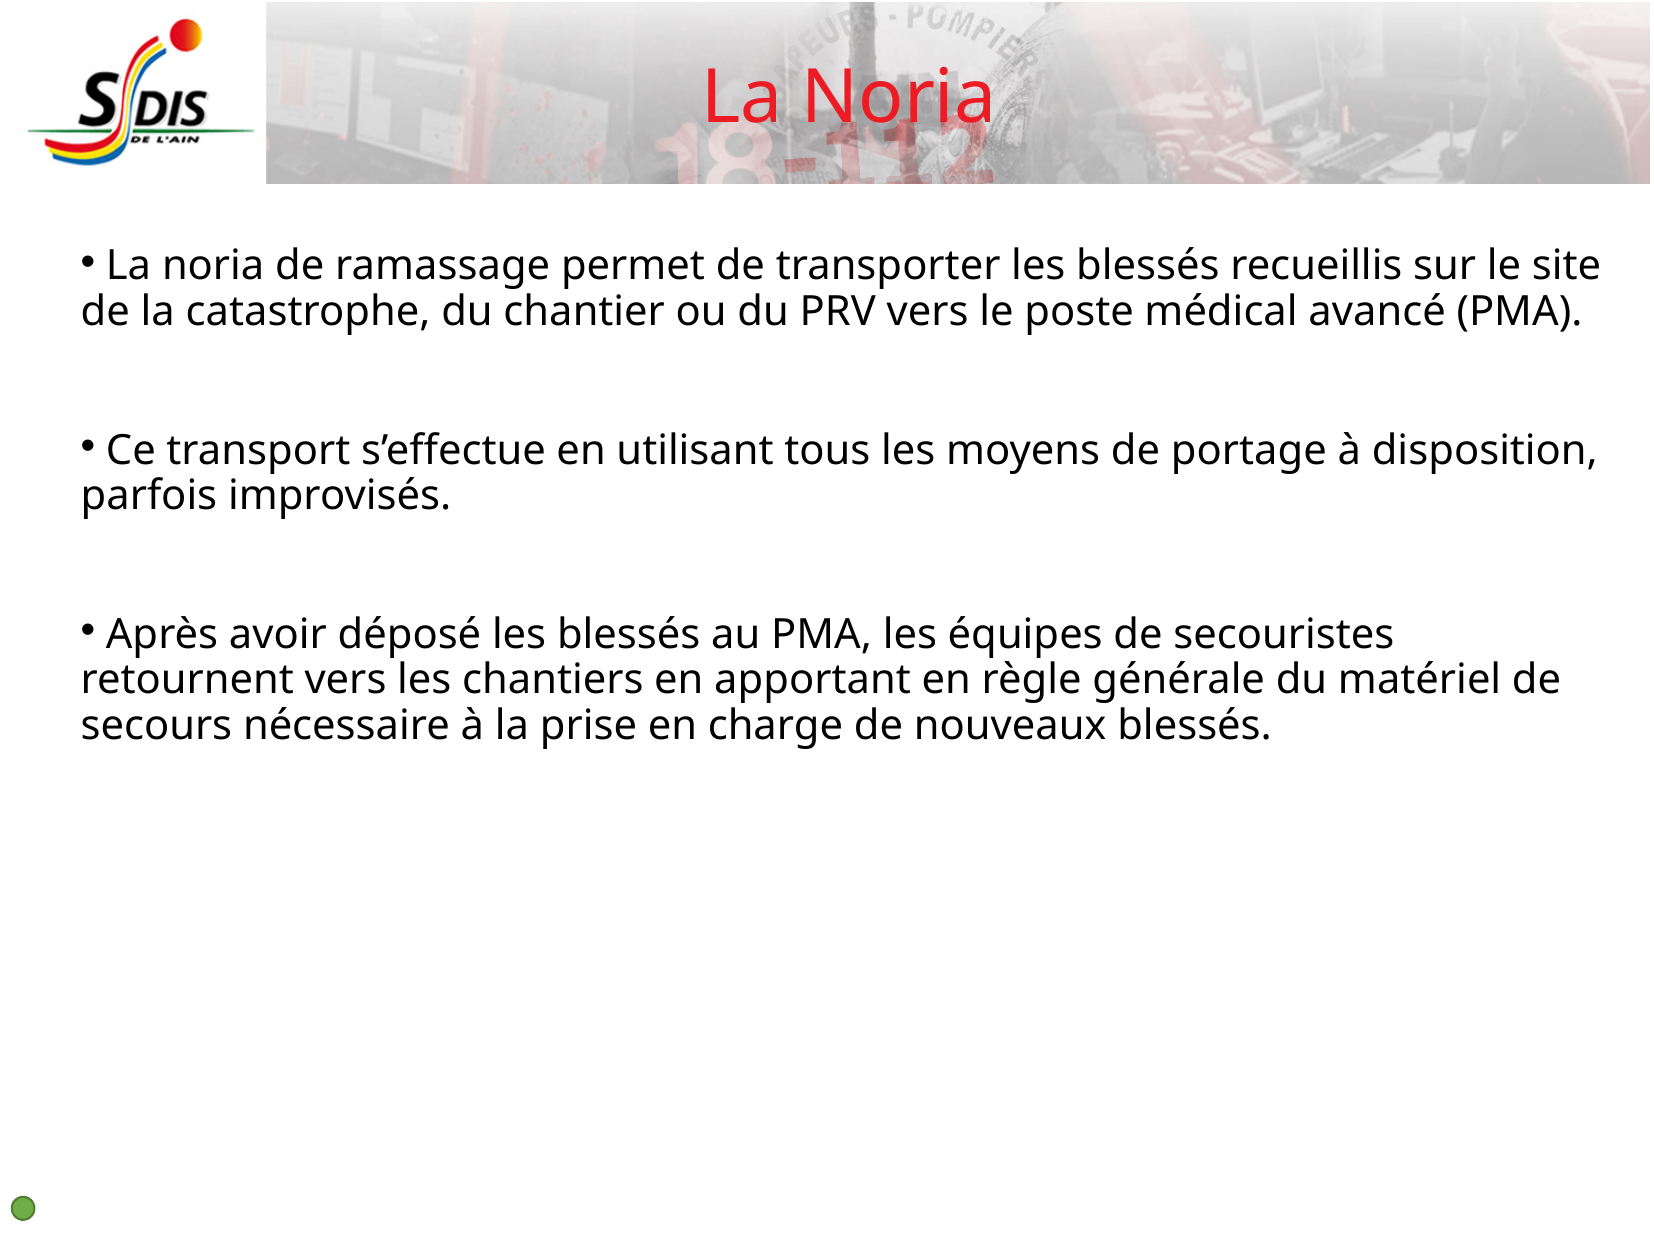

# La Noria
 La noria de ramassage permet de transporter les blessés recueillis sur le site de la catastrophe, du chantier ou du PRV vers le poste médical avancé (PMA).
 Ce transport s’effectue en utilisant tous les moyens de portage à disposition, parfois improvisés.
 Après avoir déposé les blessés au PMA, les équipes de secouristes retournent vers les chantiers en apportant en règle générale du matériel de secours nécessaire à la prise en charge de nouveaux blessés.